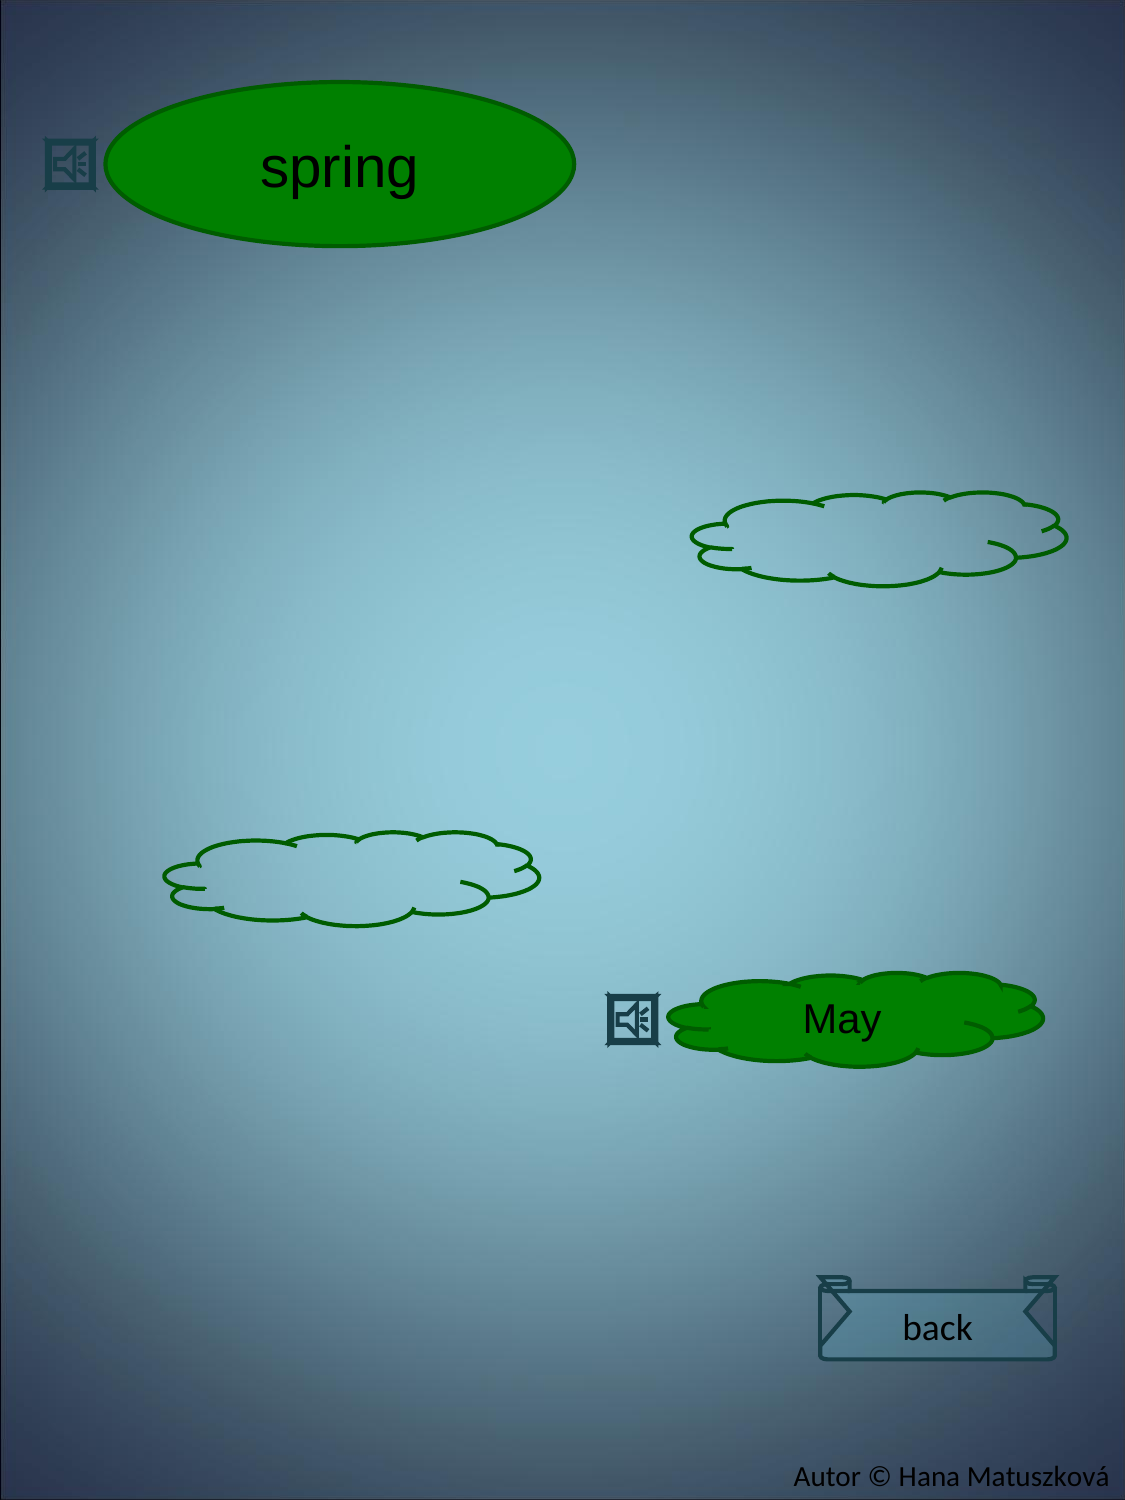

spring
May
back
Autor © Hana Matuszková